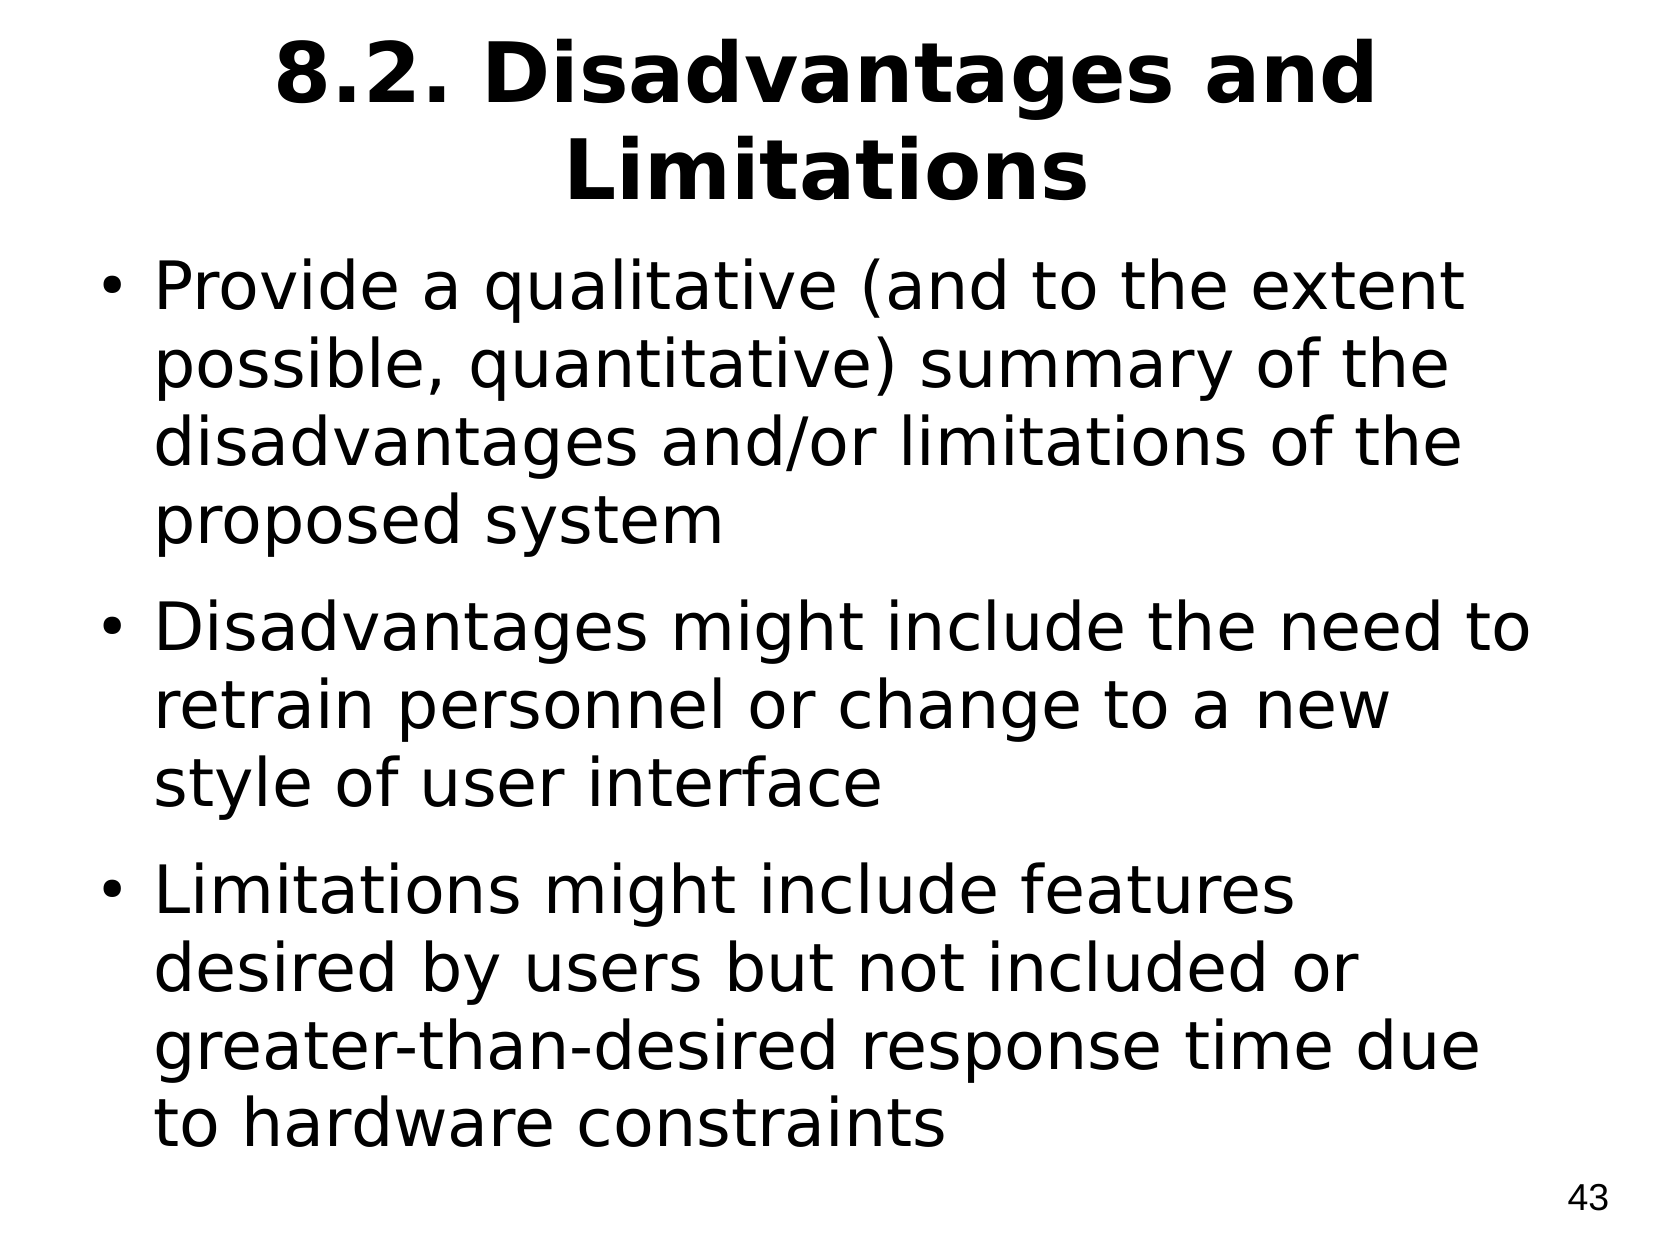

# 8.2. Disadvantages and Limitations
Provide a qualitative (and to the extent possible, quantitative) summary of the disadvantages and/or limitations of the proposed system
Disadvantages might include the need to retrain personnel or change to a new style of user interface
Limitations might include features desired by users but not included or greater-than-desired response time due to hardware constraints